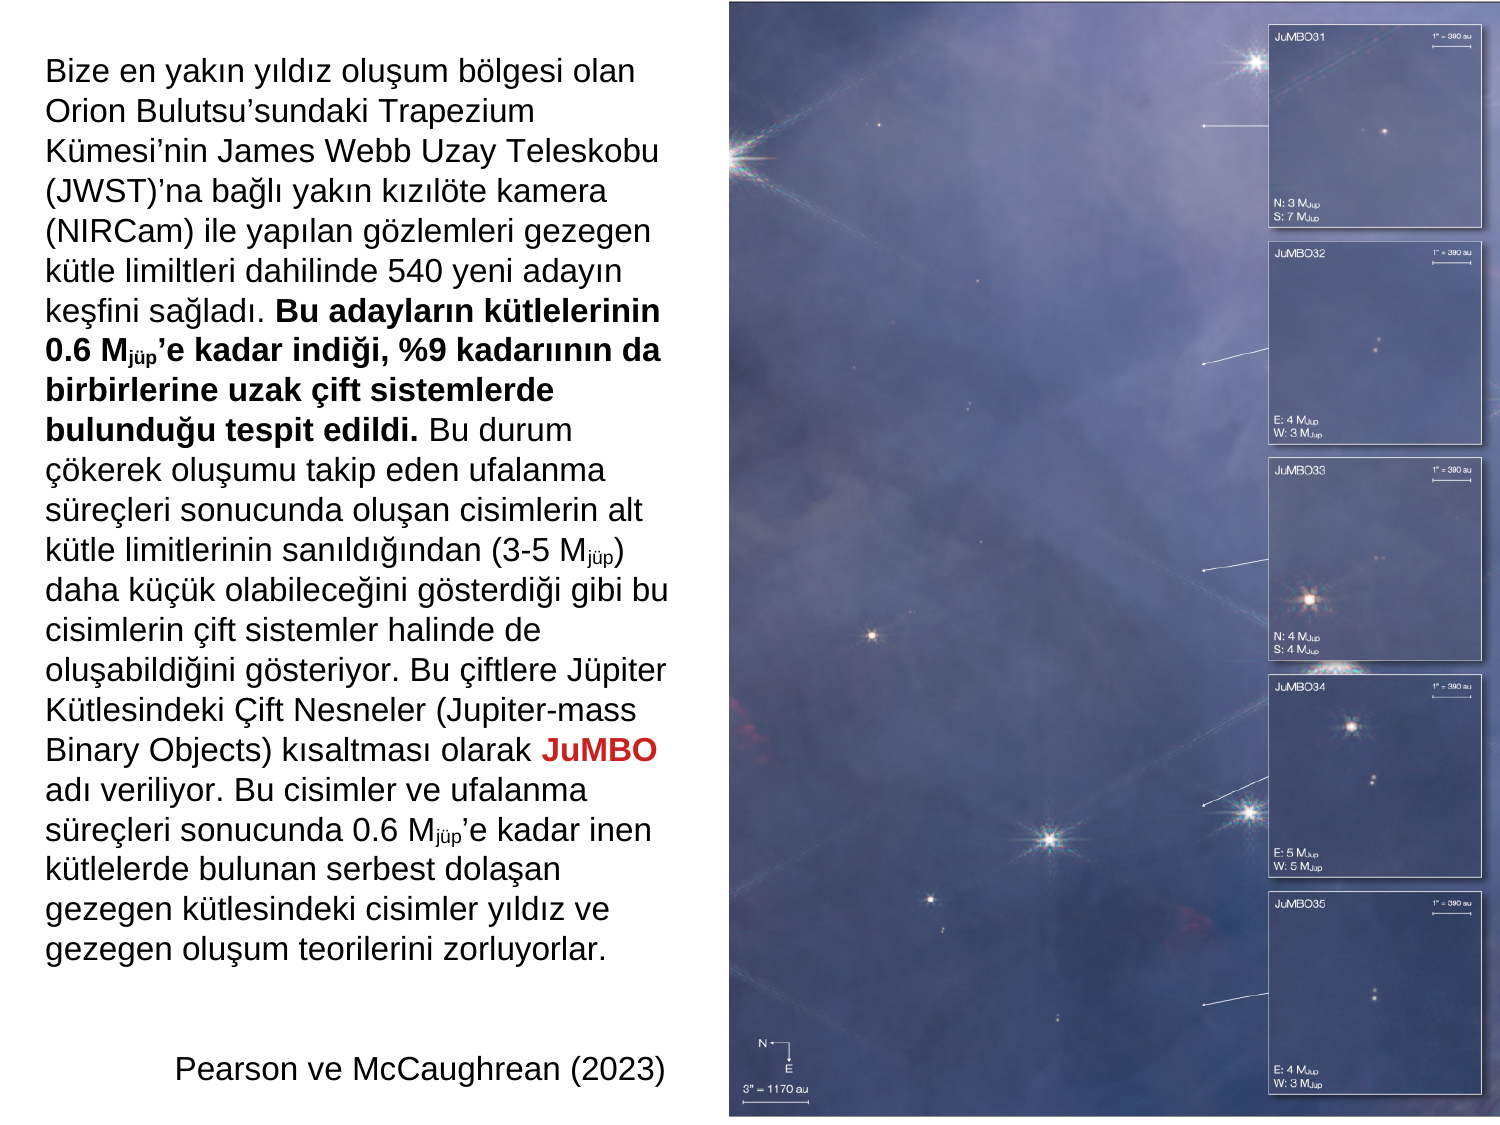

Bize en yakın yıldız oluşum bölgesi olan Orion Bulutsu’sundaki Trapezium Kümesi’nin James Webb Uzay Teleskobu (JWST)’na bağlı yakın kızılöte kamera (NIRCam) ile yapılan gözlemleri gezegen kütle limiltleri dahilinde 540 yeni adayın keşfini sağladı. Bu adayların kütlelerinin 0.6 Mjüp’e kadar indiği, %9 kadarıının da birbirlerine uzak çift sistemlerde bulunduğu tespit edildi. Bu durum çökerek oluşumu takip eden ufalanma süreçleri sonucunda oluşan cisimlerin alt kütle limitlerinin sanıldığından (3-5 Mjüp) daha küçük olabileceğini gösterdiği gibi bu cisimlerin çift sistemler halinde de oluşabildiğini gösteriyor. Bu çiftlere Jüpiter Kütlesindeki Çift Nesneler (Jupiter-mass Binary Objects) kısaltması olarak JuMBO adı veriliyor. Bu cisimler ve ufalanma süreçleri sonucunda 0.6 Mjüp’e kadar inen kütlelerde bulunan serbest dolaşan gezegen kütlesindeki cisimler yıldız ve gezegen oluşum teorilerini zorluyorlar.
Pearson ve McCaughrean (2023)